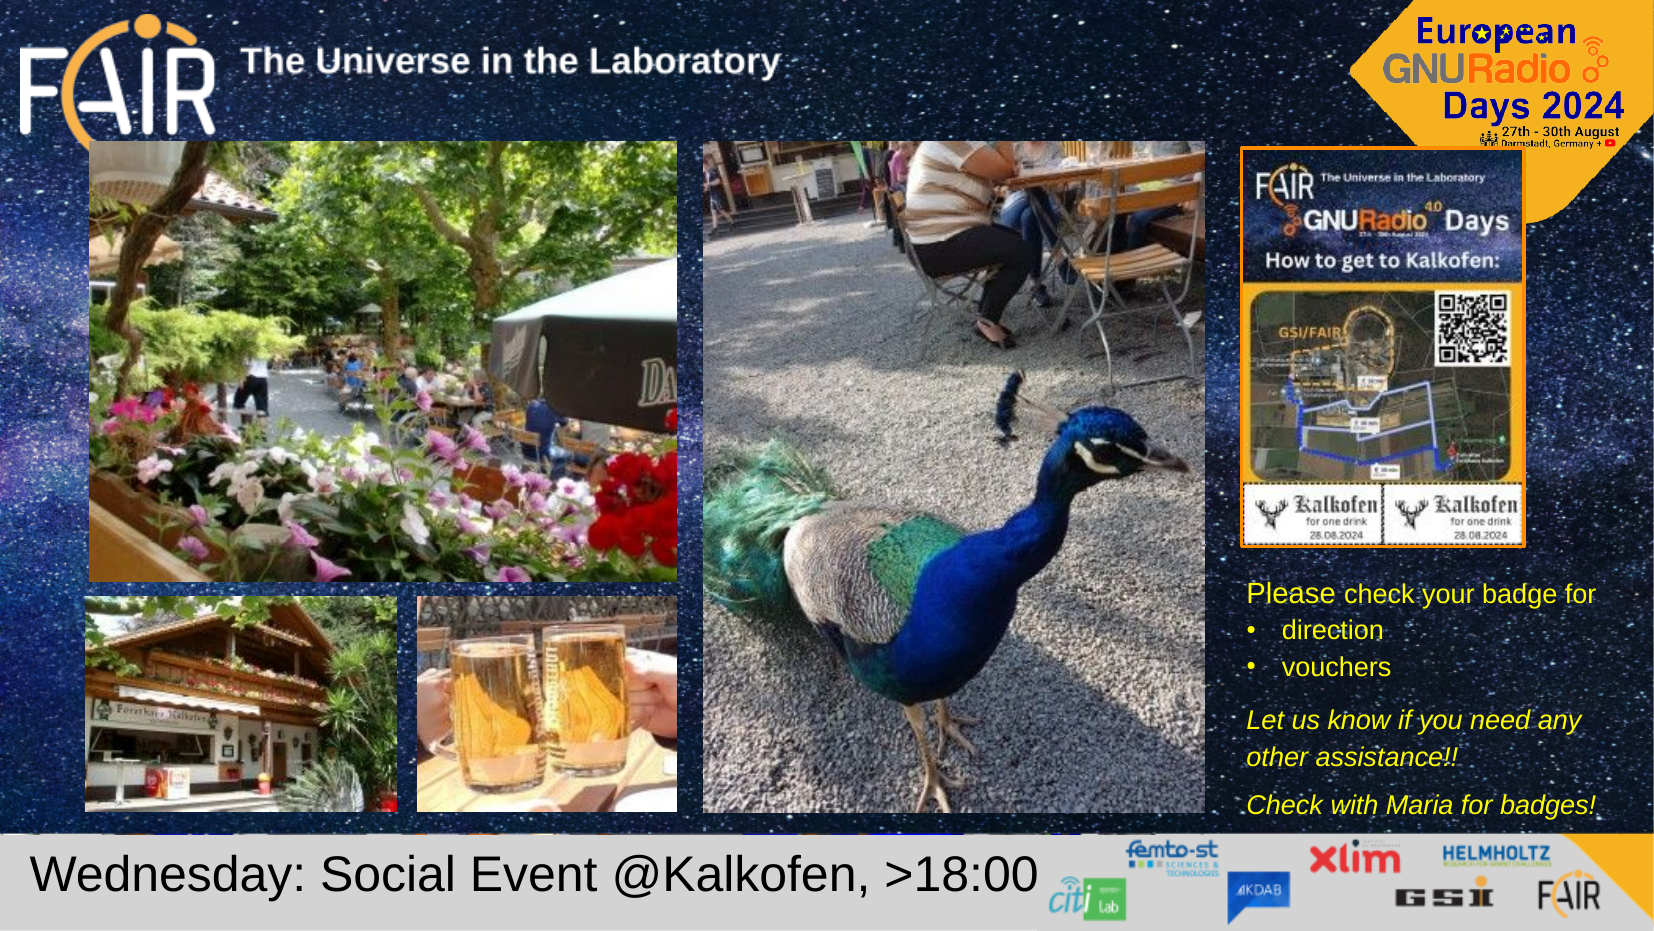

Please check your badge for
direction
vouchers
Let us know if you need any
other assistance!!
Check with Maria for badges!
# Wednesday: Social Event @Kalkofen, >18:00